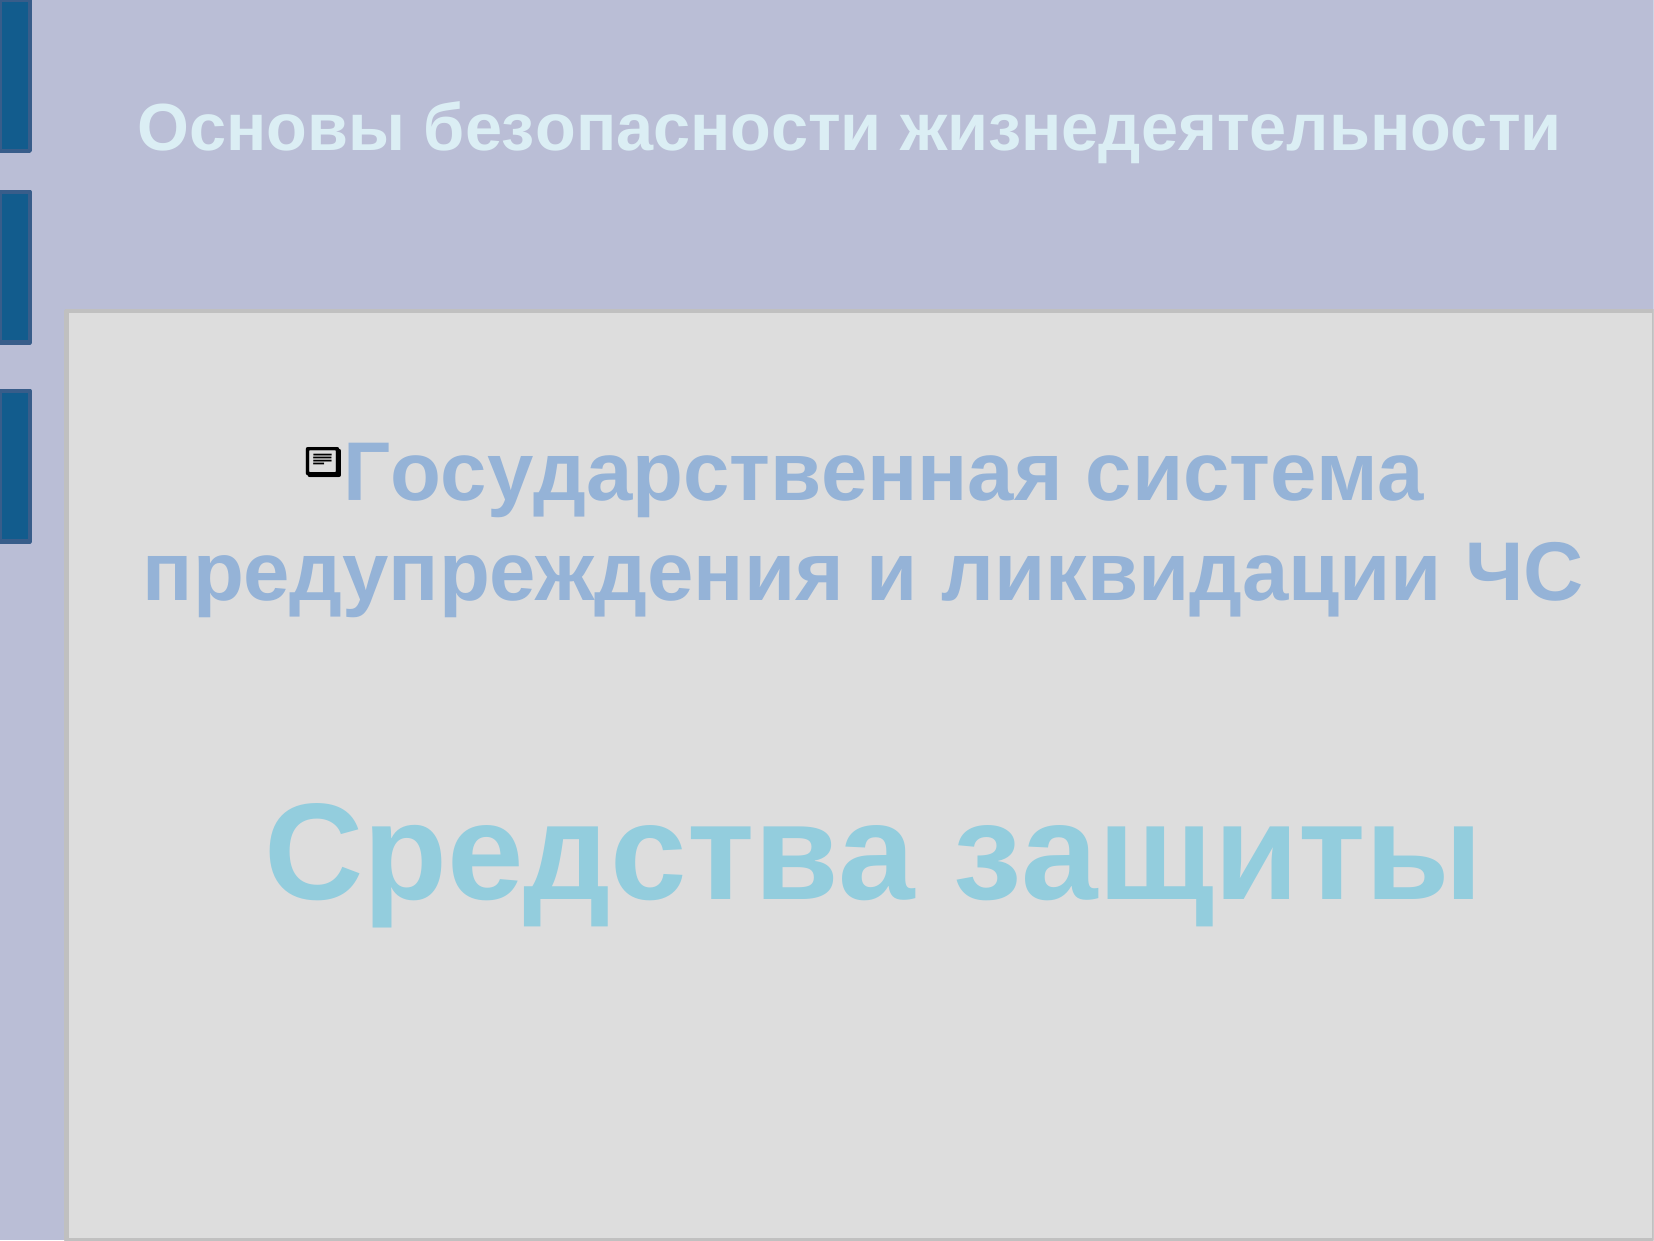

Основы безопасности жизнедеятельности
# Государственная система предупреждения и ликвидации ЧС
Средства защиты